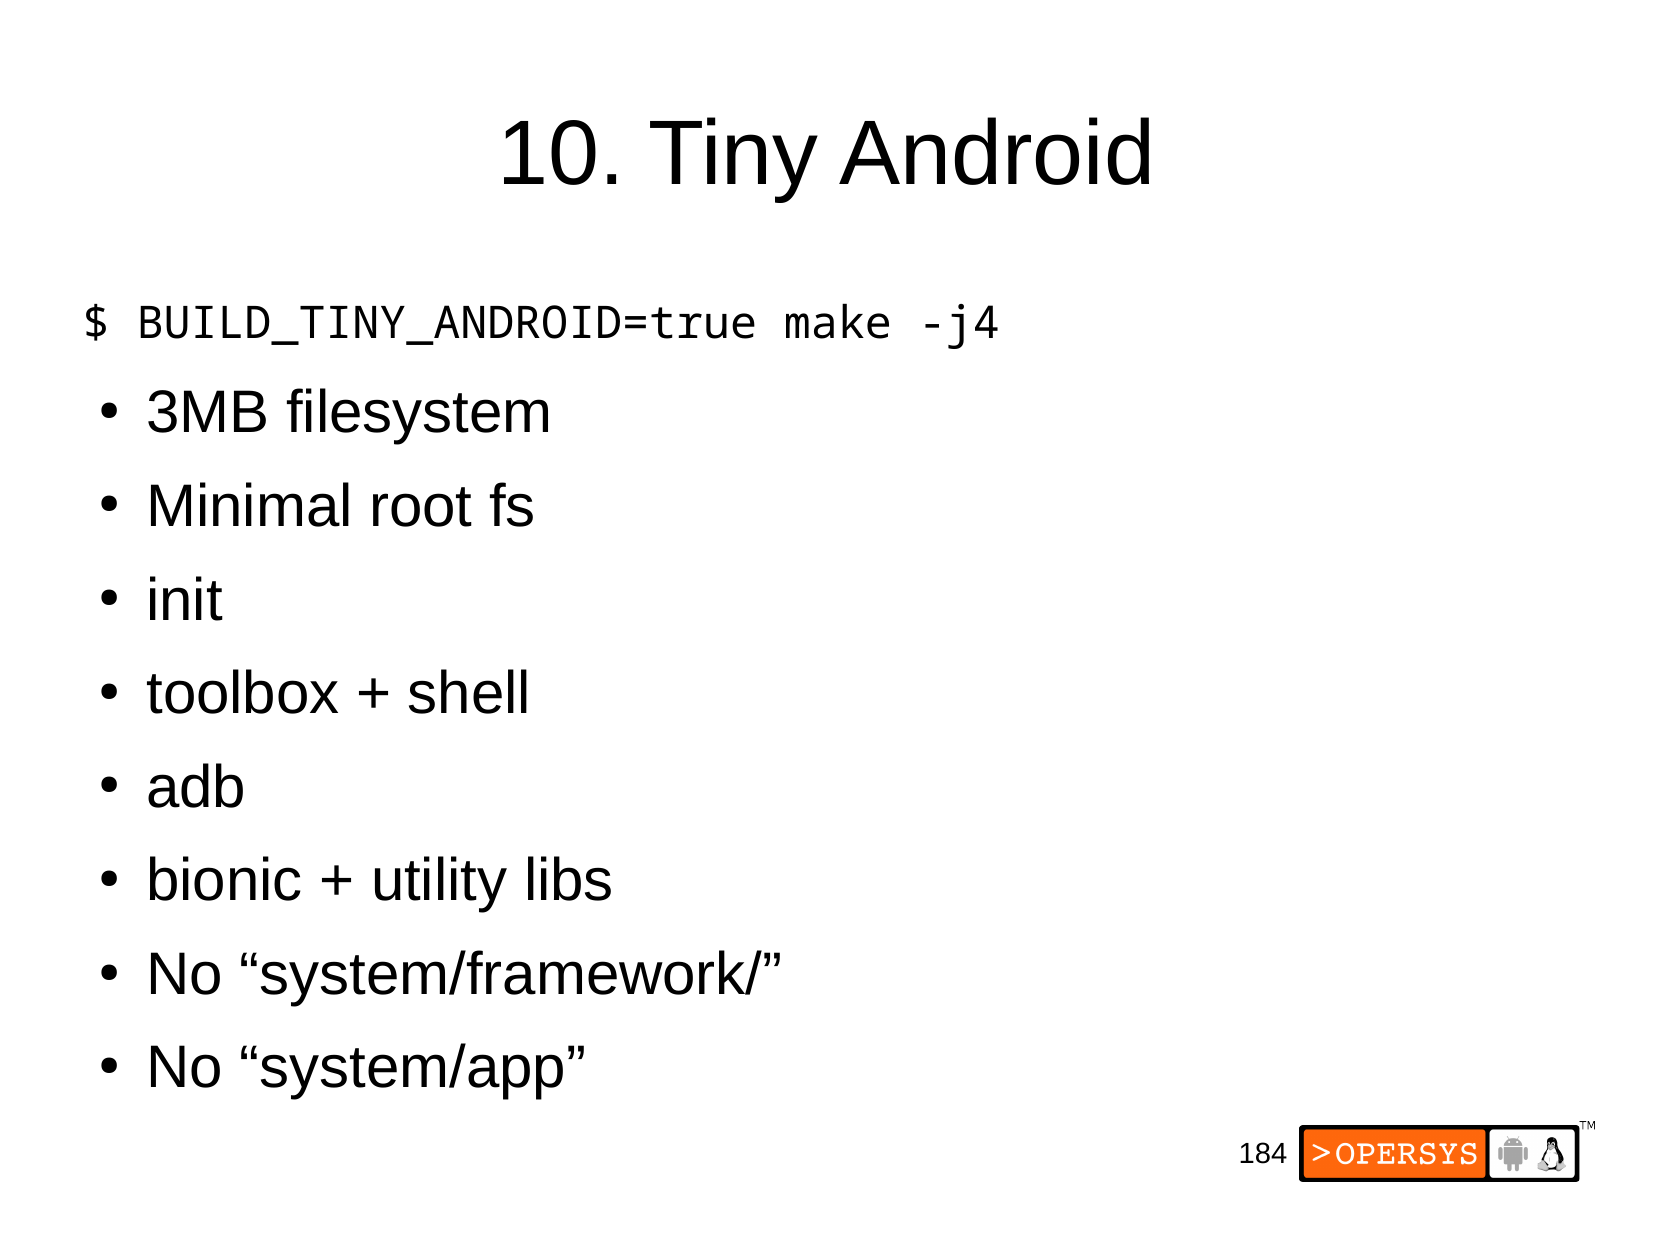

# 10. Tiny Android
$ BUILD_TINY_ANDROID=true make -j4
3MB filesystem
Minimal root fs
init
toolbox + shell
adb
bionic + utility libs
No “system/framework/”
No “system/app”